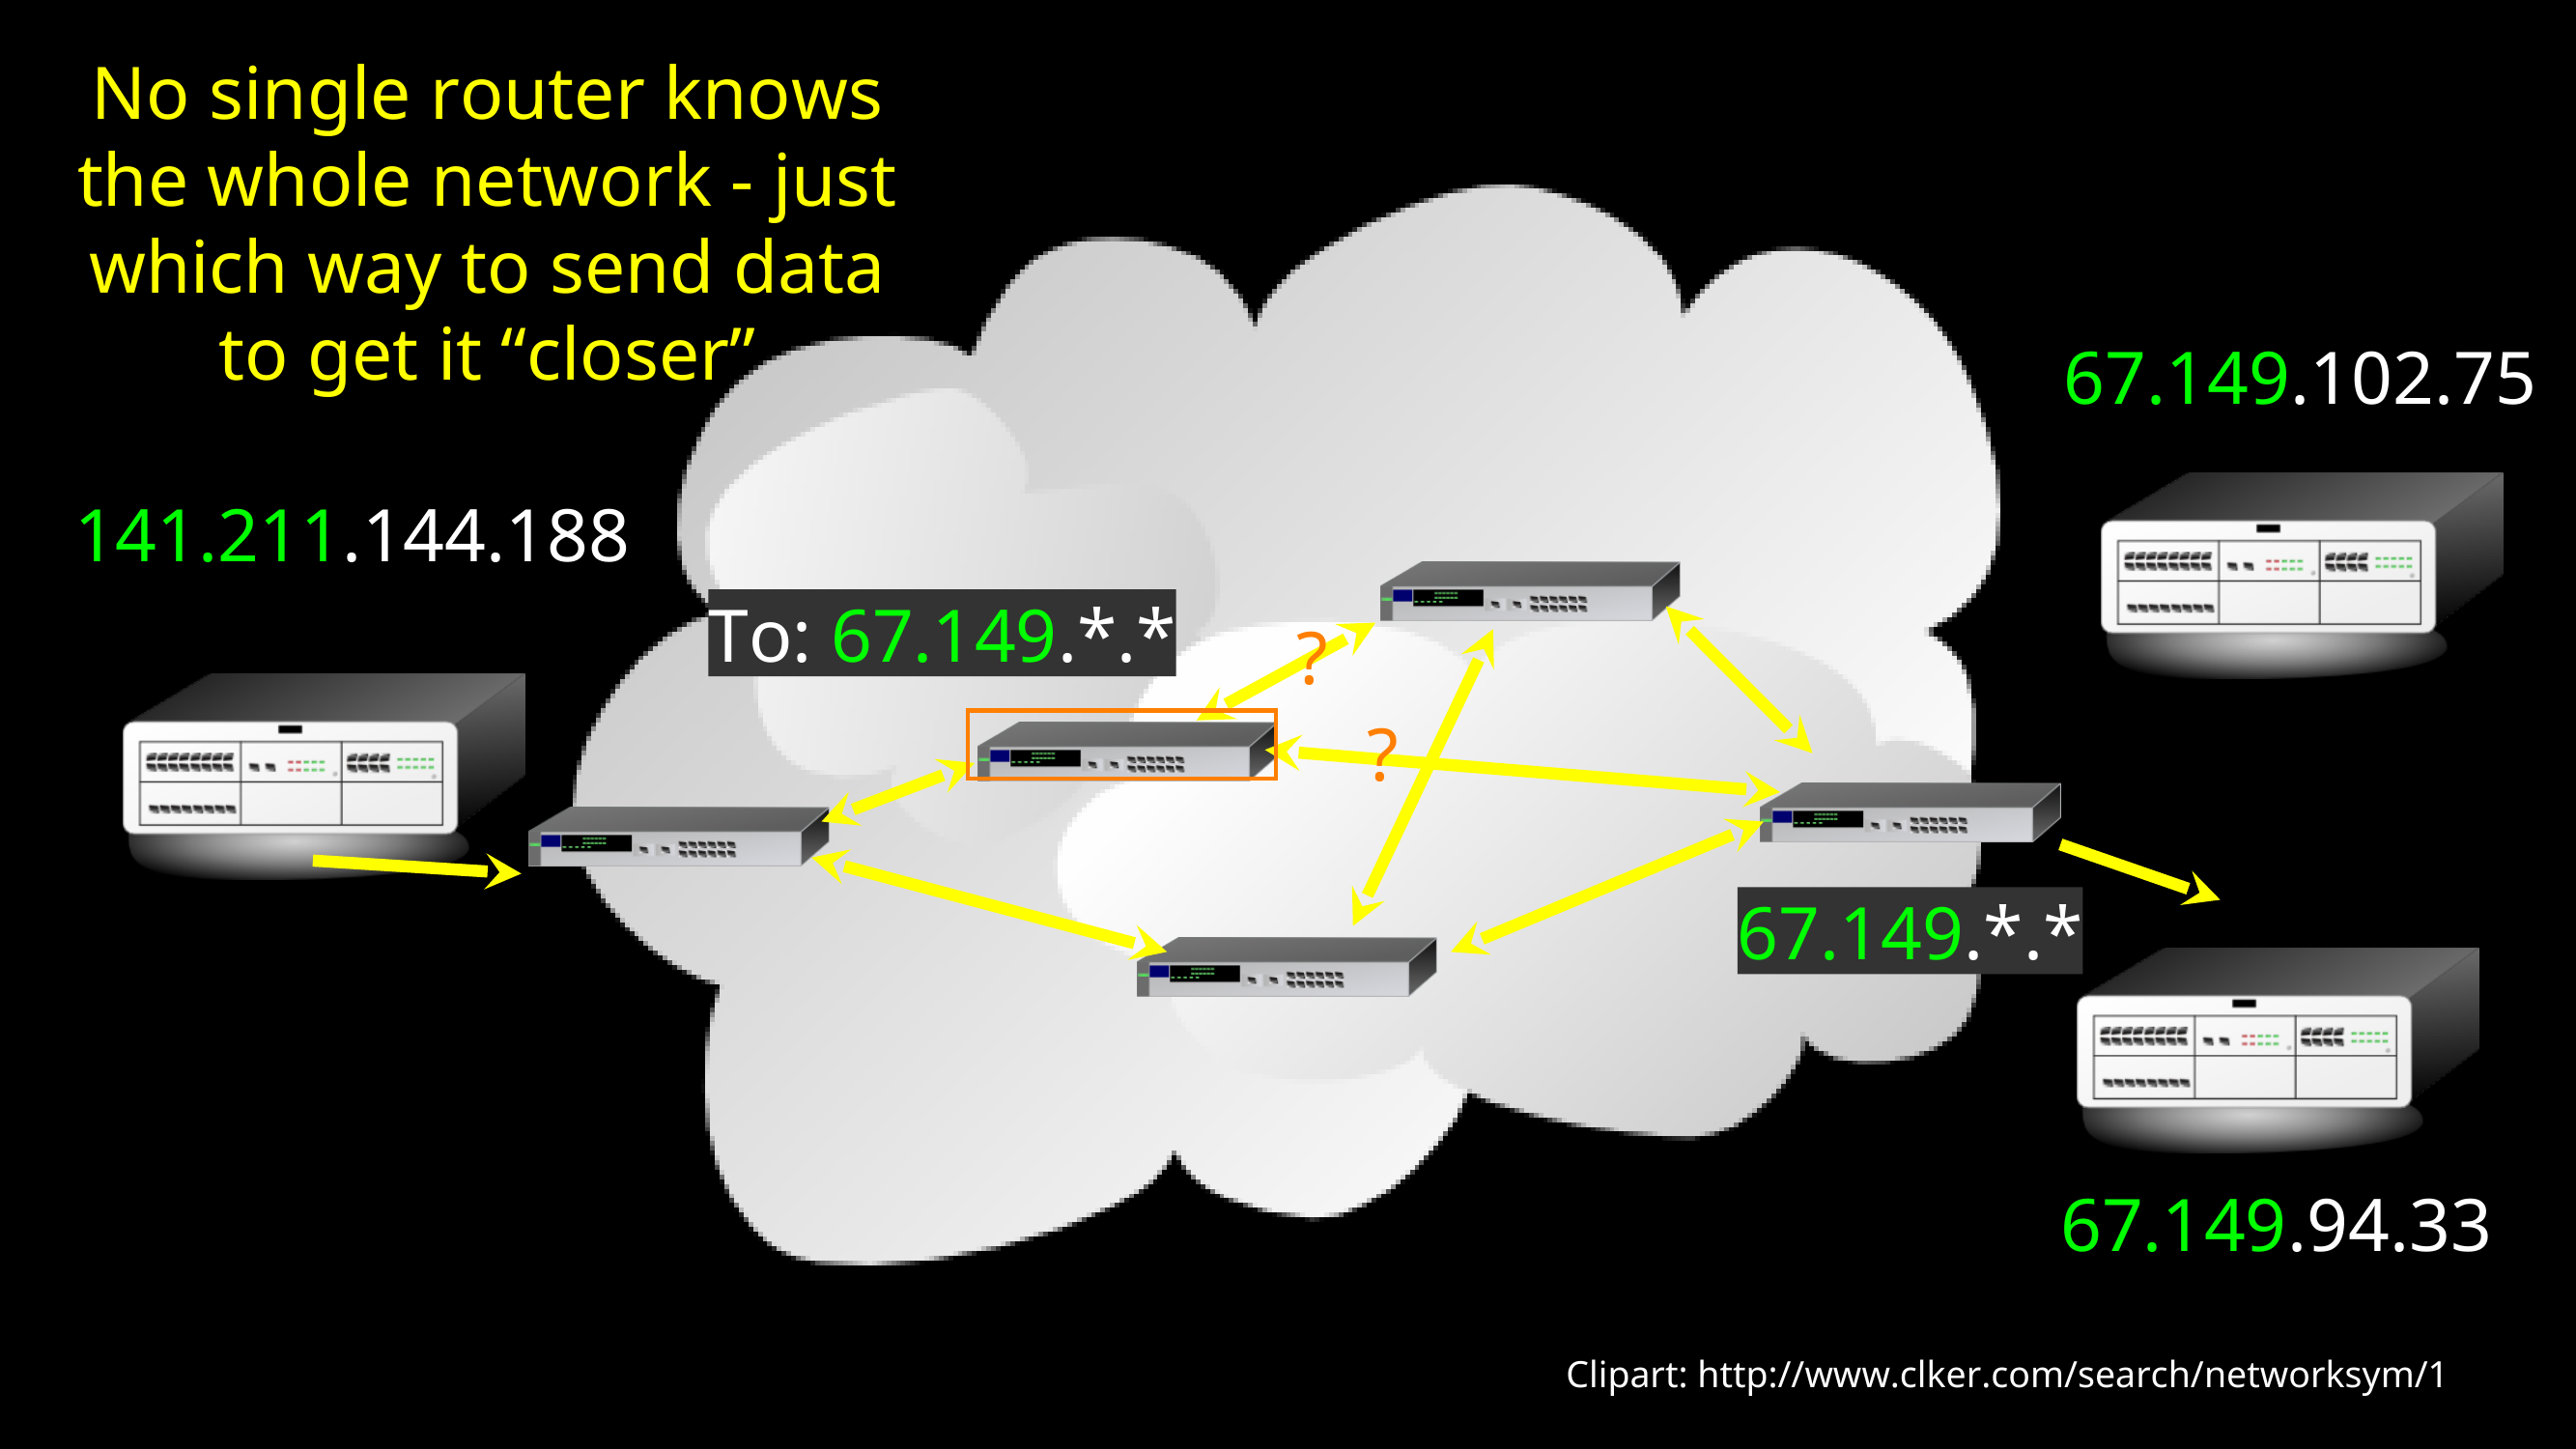

No single router knows the whole network - just which way to send data to get it “closer”
67.149.102.75
141.211.144.188
To: 67.149.*.*
?
?
67.149.*.*
67.149.94.33
Clipart: http://www.clker.com/search/networksym/1